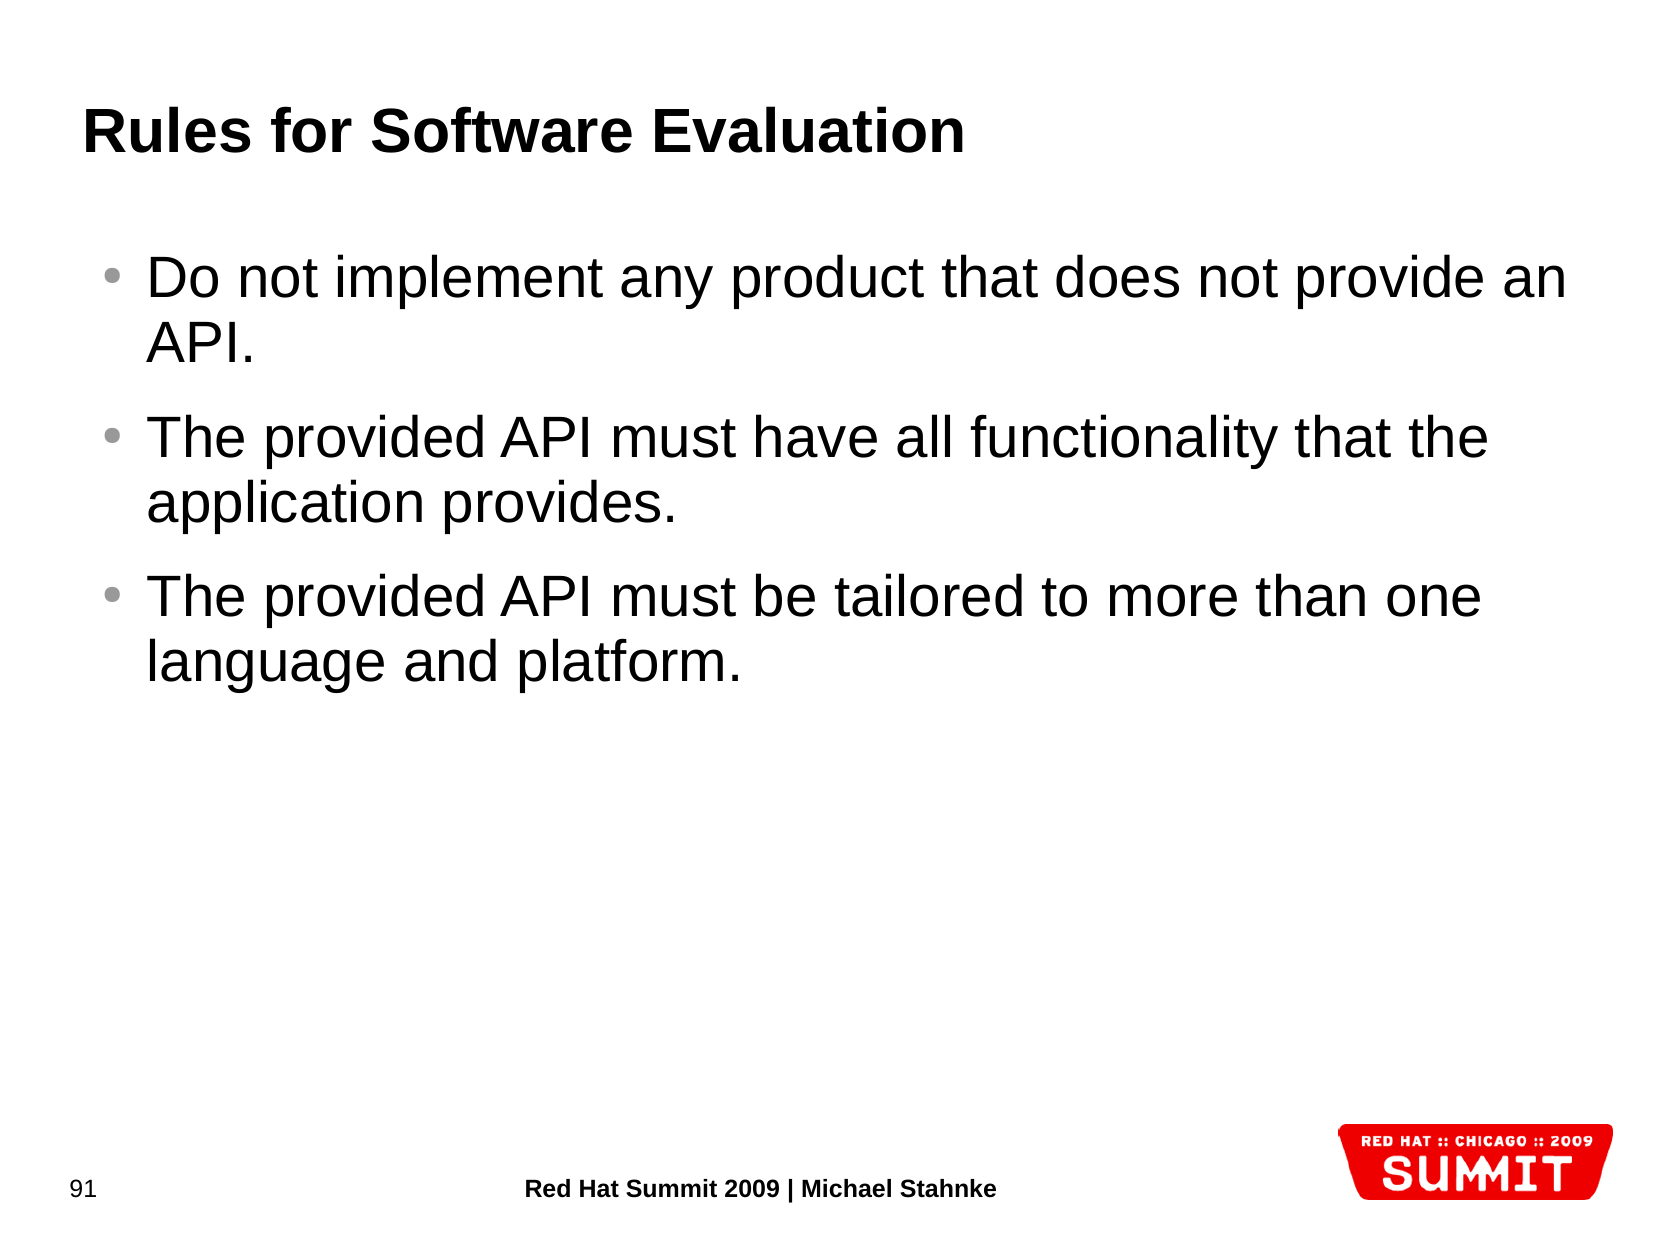

# Rules for Software Evaluation
Do not implement any product that does not provide an API.
The provided API must have all functionality that the application provides.
The provided API must be tailored to more than one language and platform.